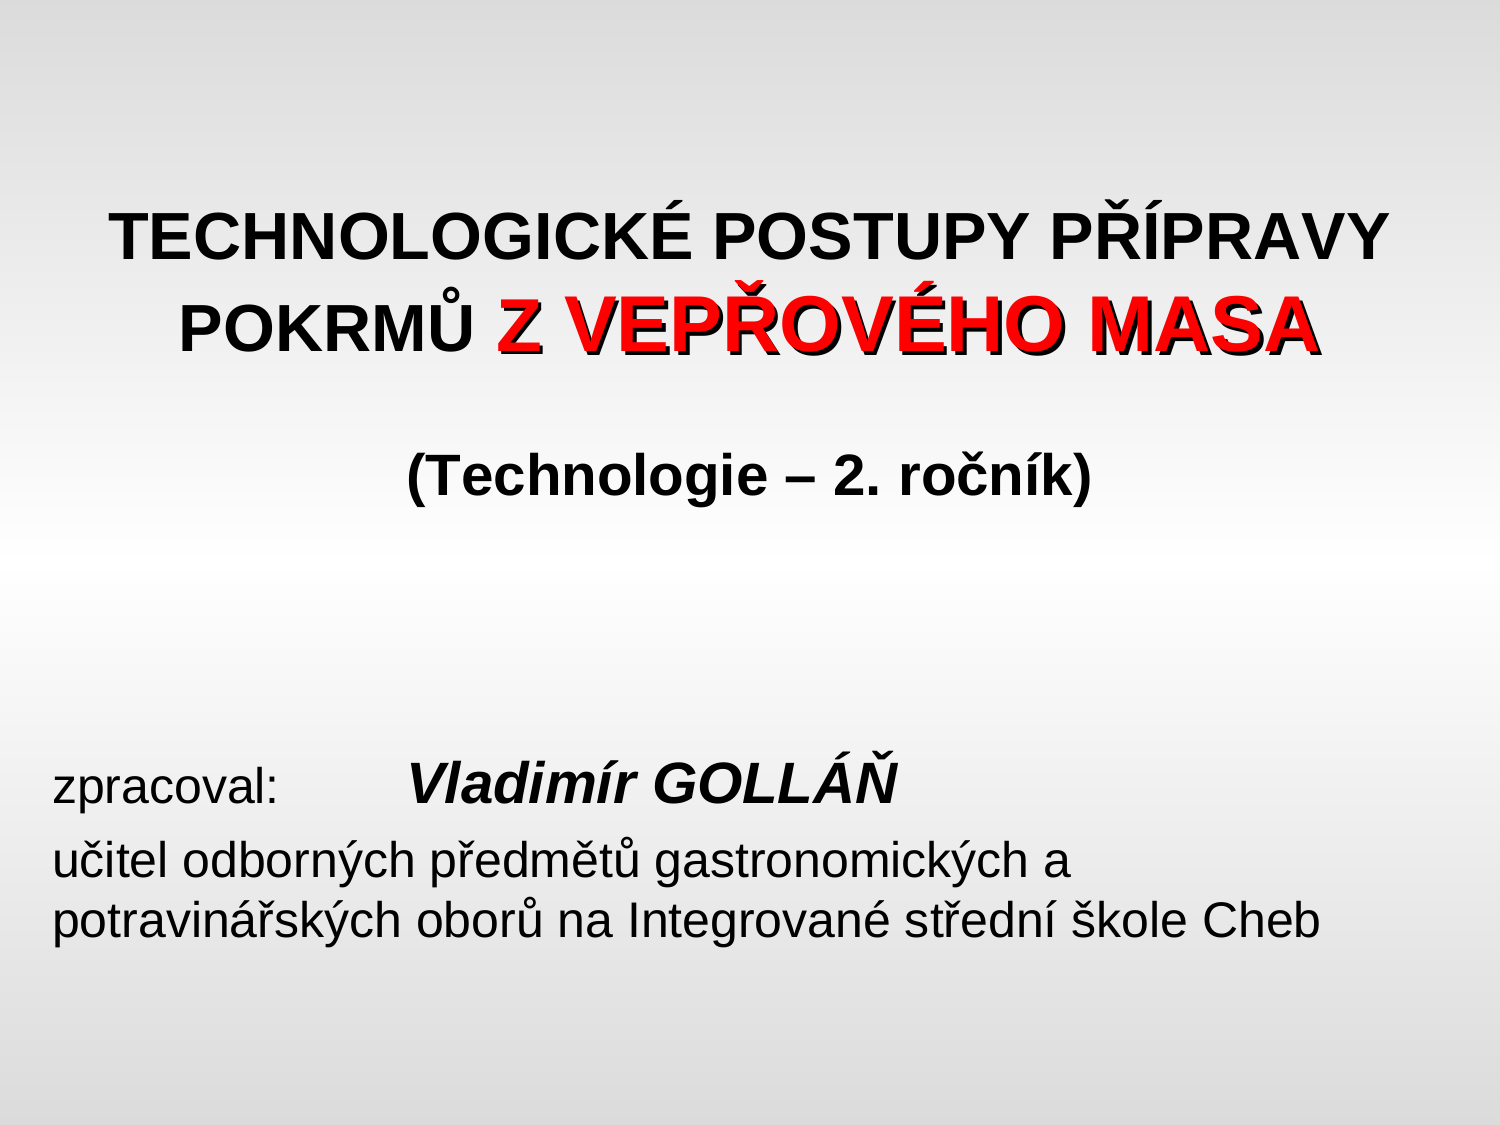

# TECHNOLOGICKÉ POSTUPY PŘÍPRAVY POKRMŮ Z VEPŘOVÉHO MASA (Technologie – 2. ročník)
zpracoval: Vladimír GOLLÁŇ
učitel odborných předmětů gastronomických a potravinářských oborů na Integrované střední škole Cheb